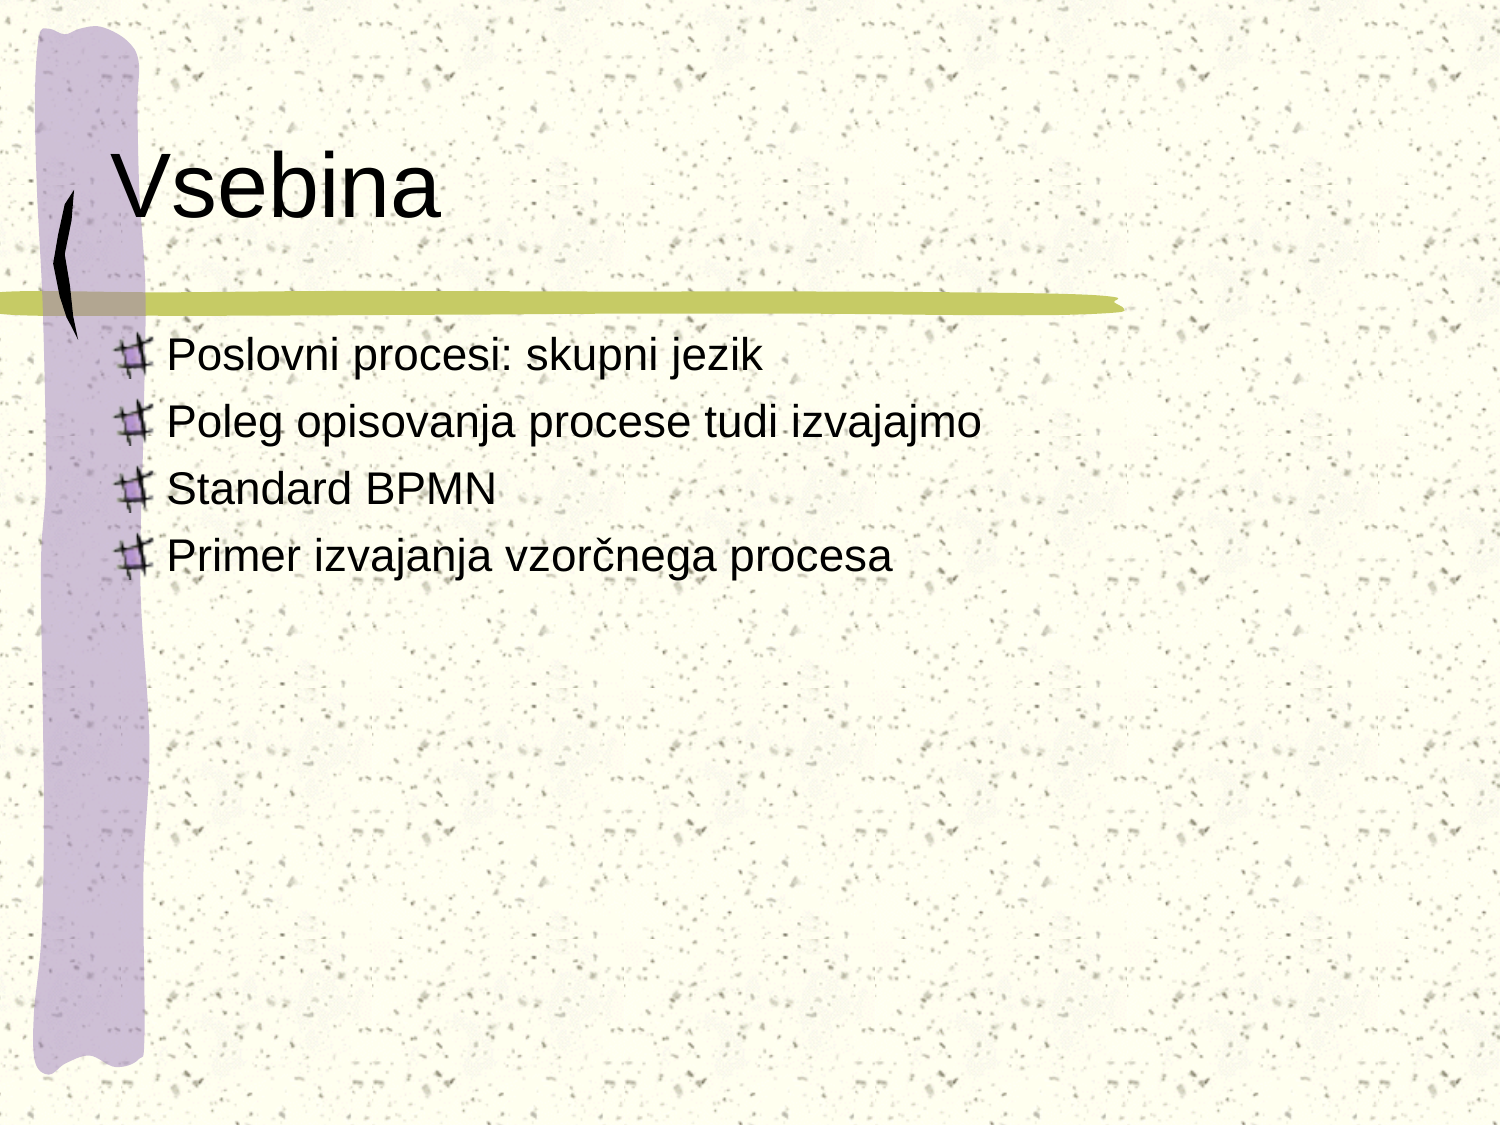

# Vsebina
Poslovni procesi: skupni jezik
Poleg opisovanja procese tudi izvajajmo
Standard BPMN
Primer izvajanja vzorčnega procesa